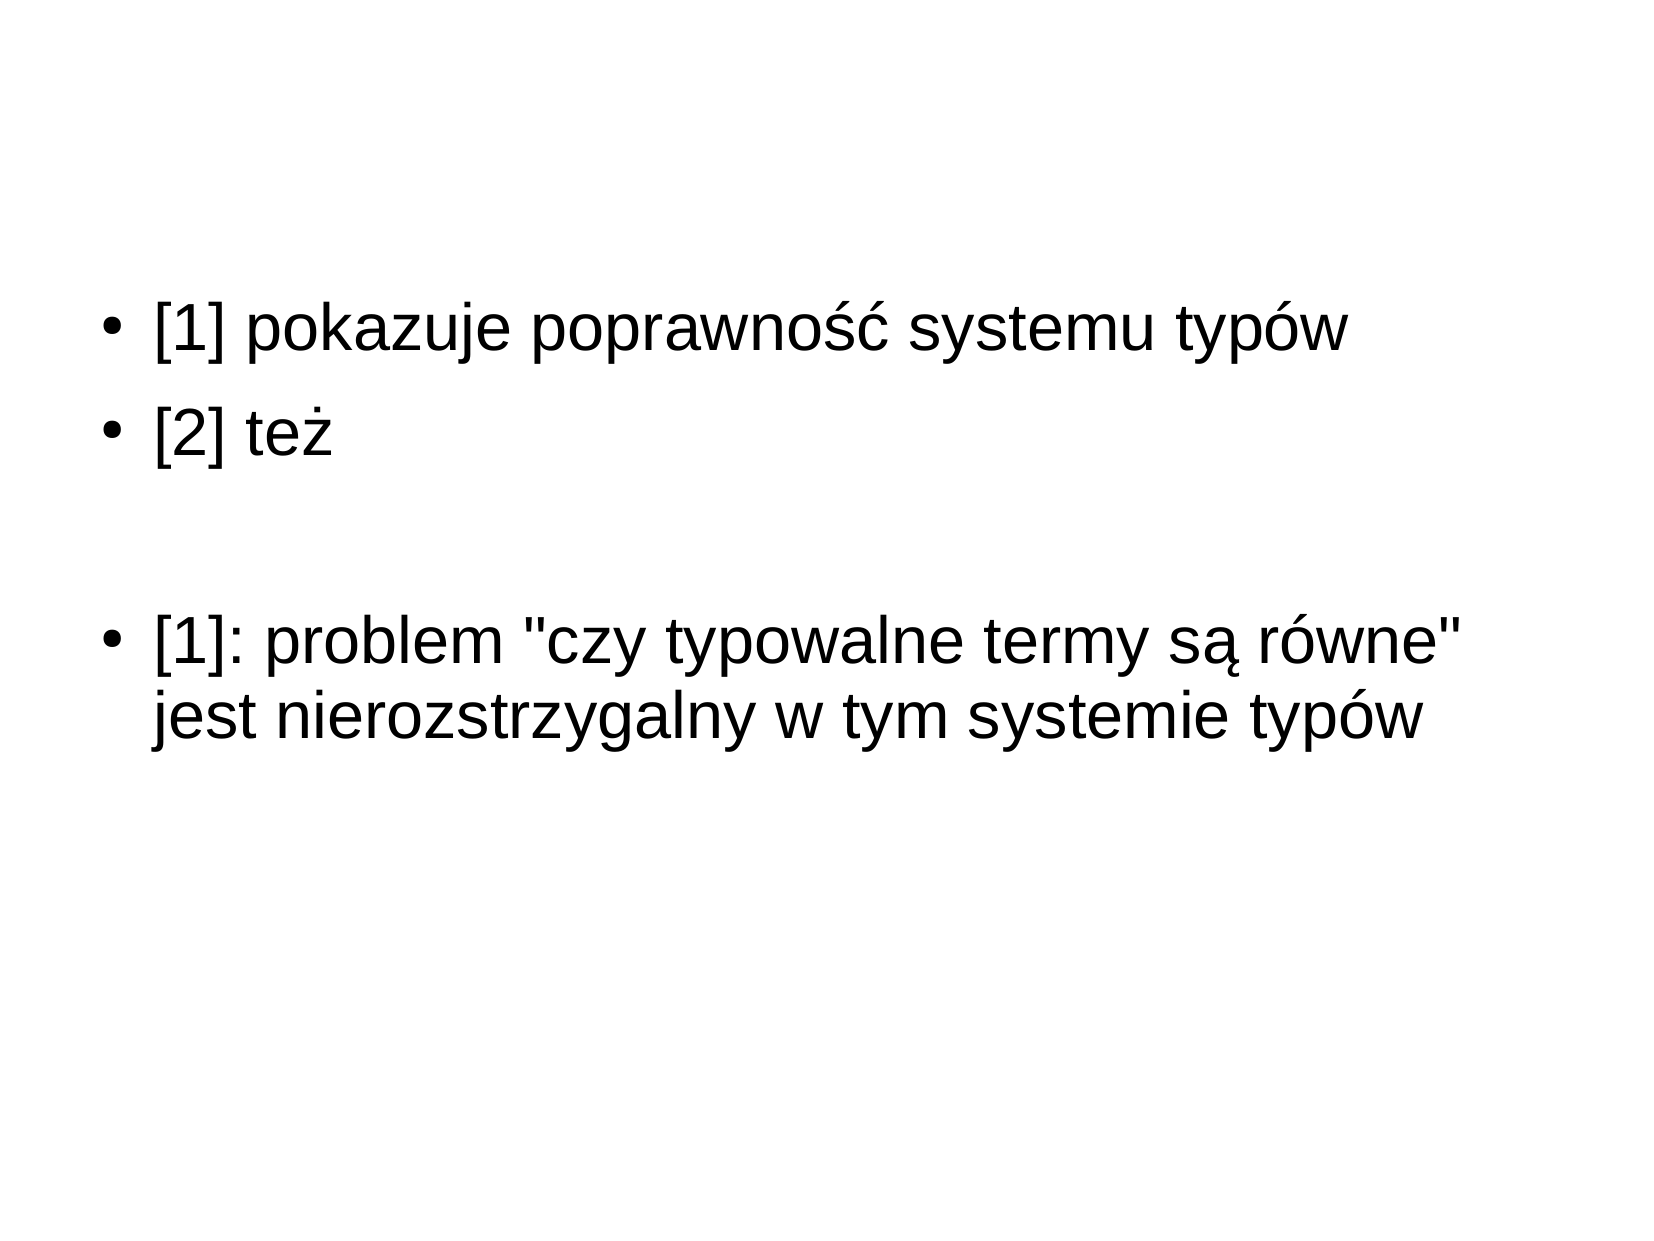

#
[1] pokazuje poprawność systemu typów
[2] też
[1]: problem "czy typowalne termy są równe" jest nierozstrzygalny w tym systemie typów